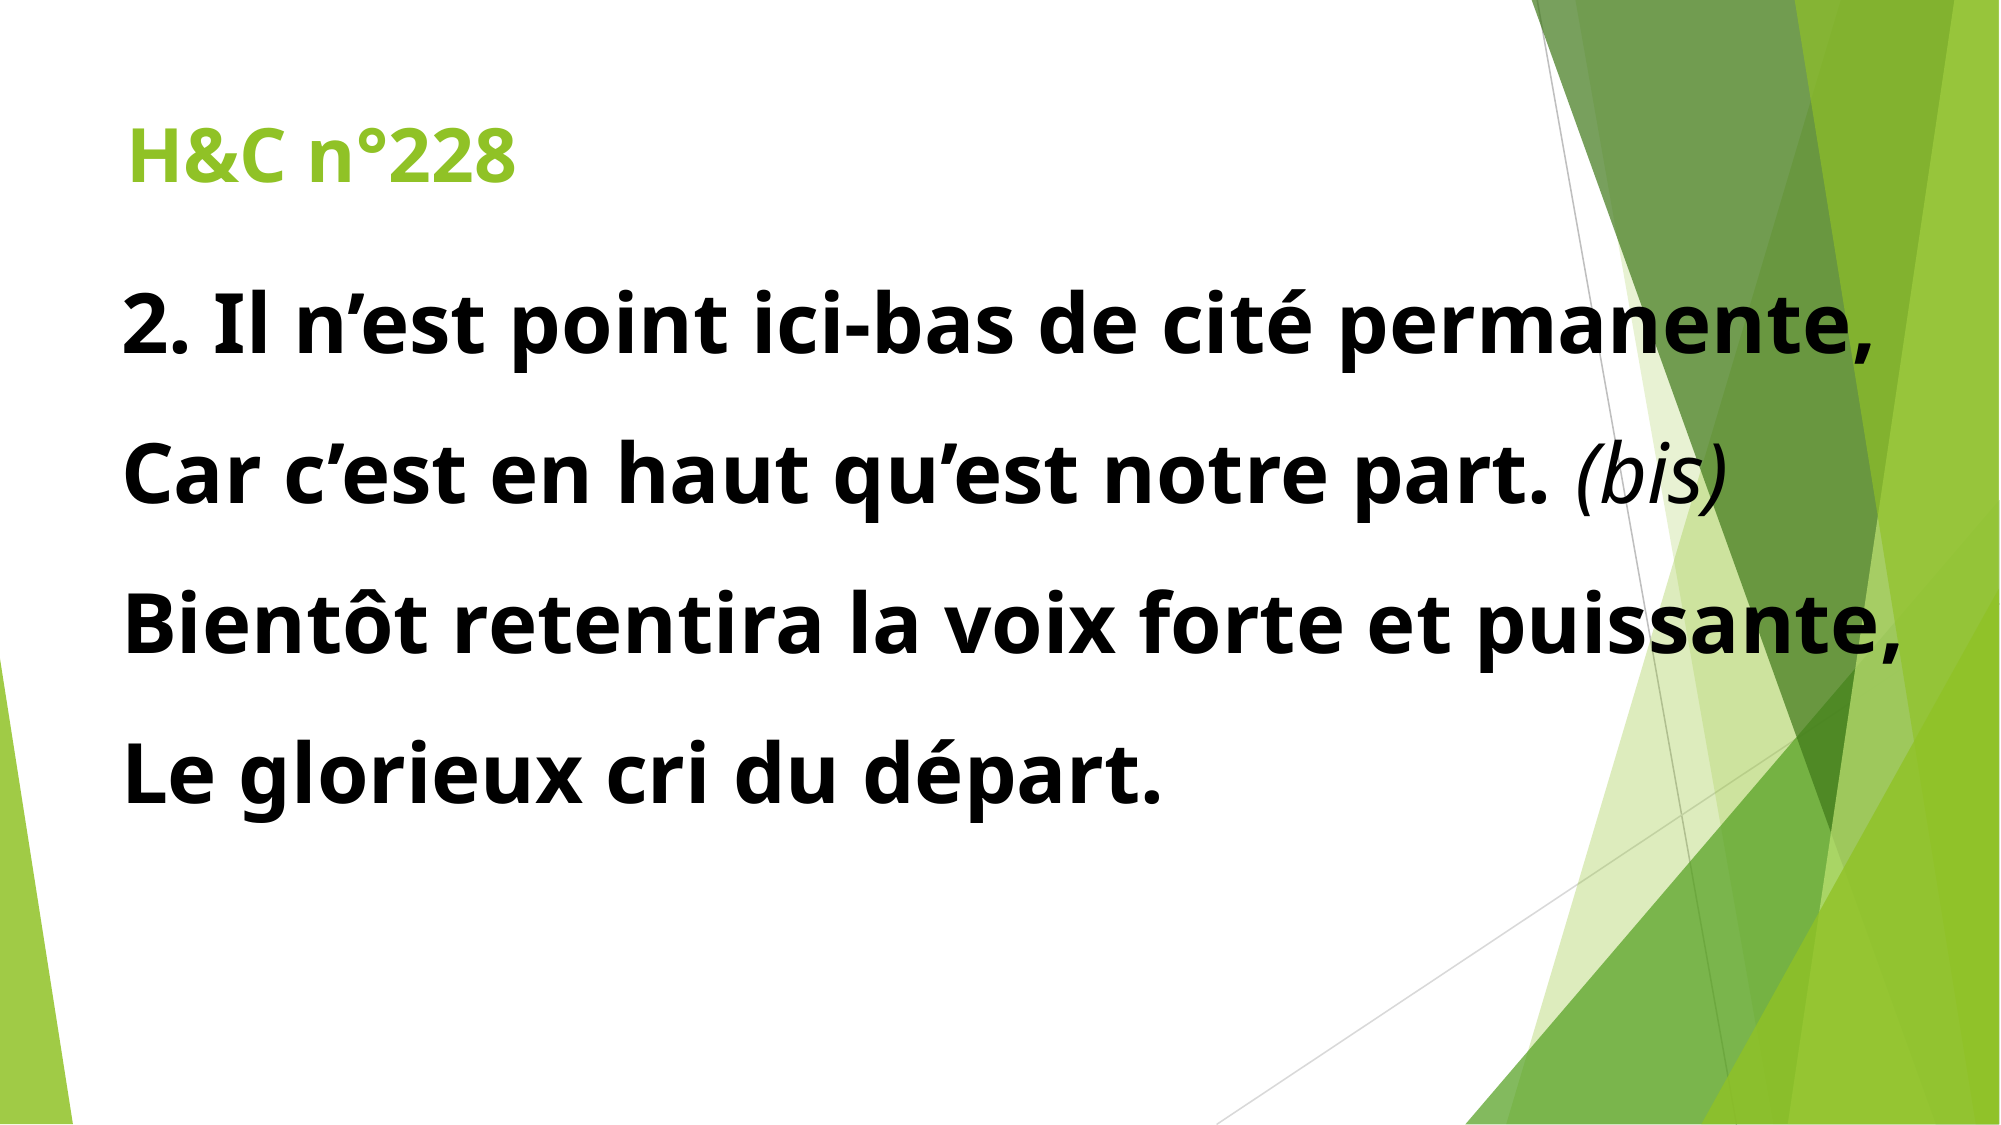

H&C n°228
2. Il n’est point ici-bas de cité permanente,
Car c’est en haut qu’est notre part. (bis)
Bientôt retentira la voix forte et puissante,
Le glorieux cri du départ.